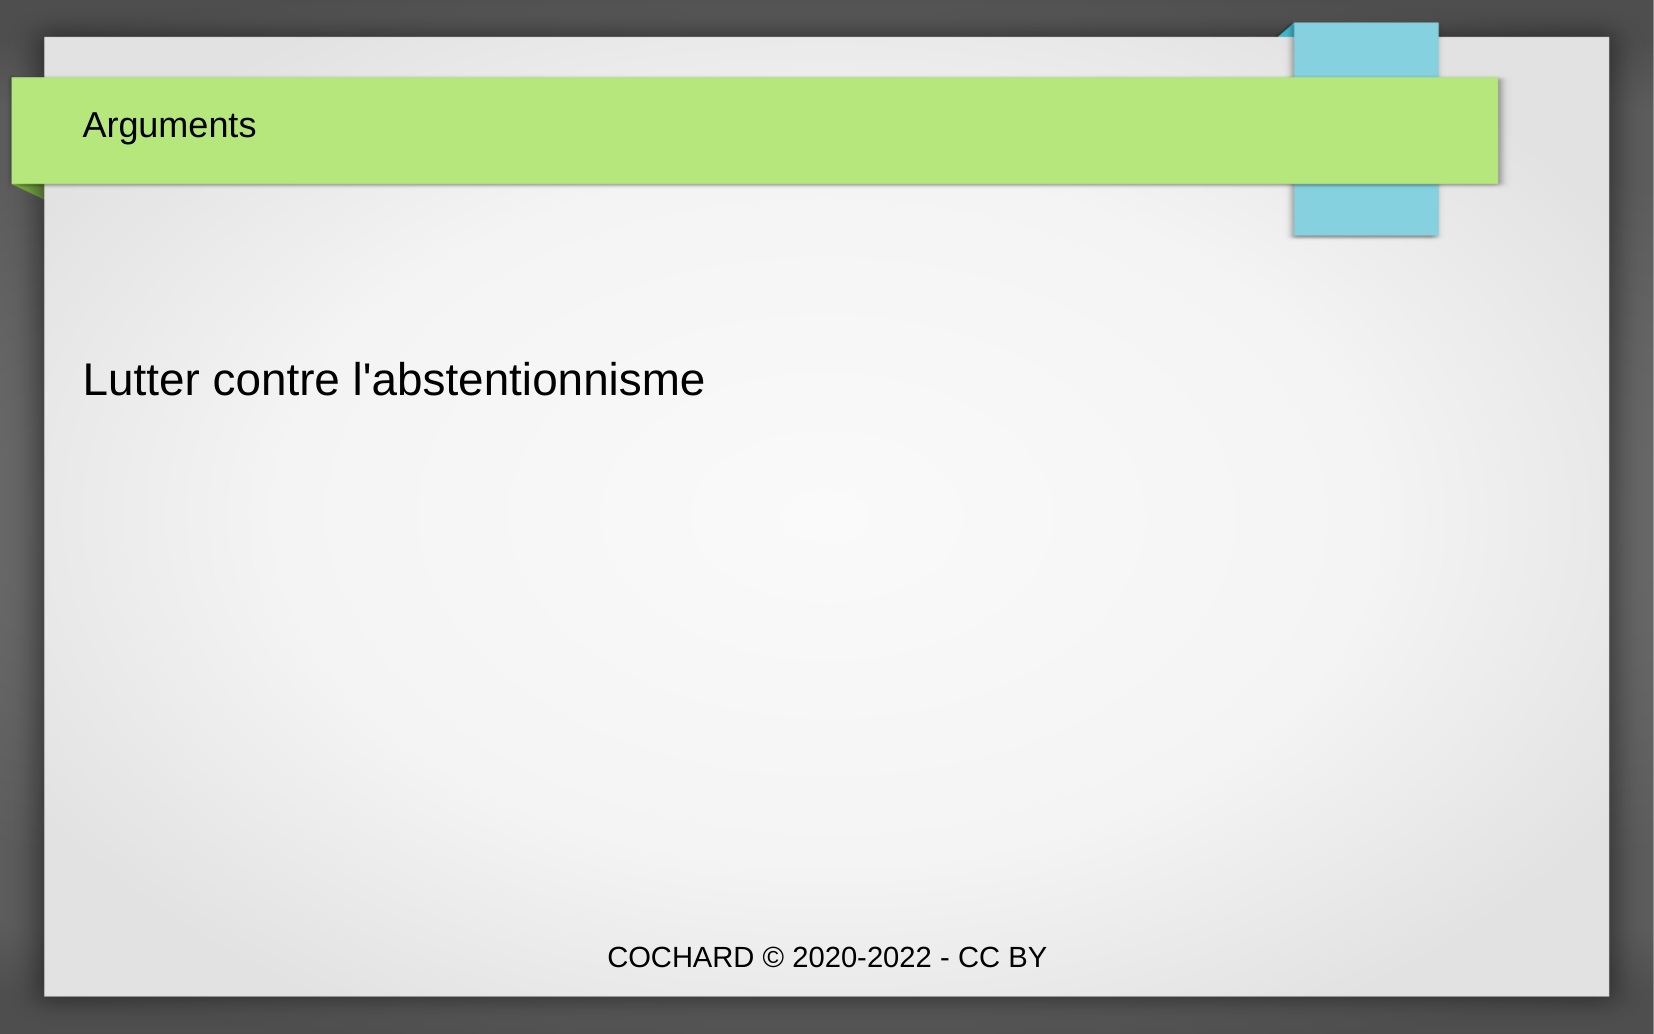

# Arguments
Lutter contre l'abstentionnisme
COCHARD © 2020-2022 - CC BY